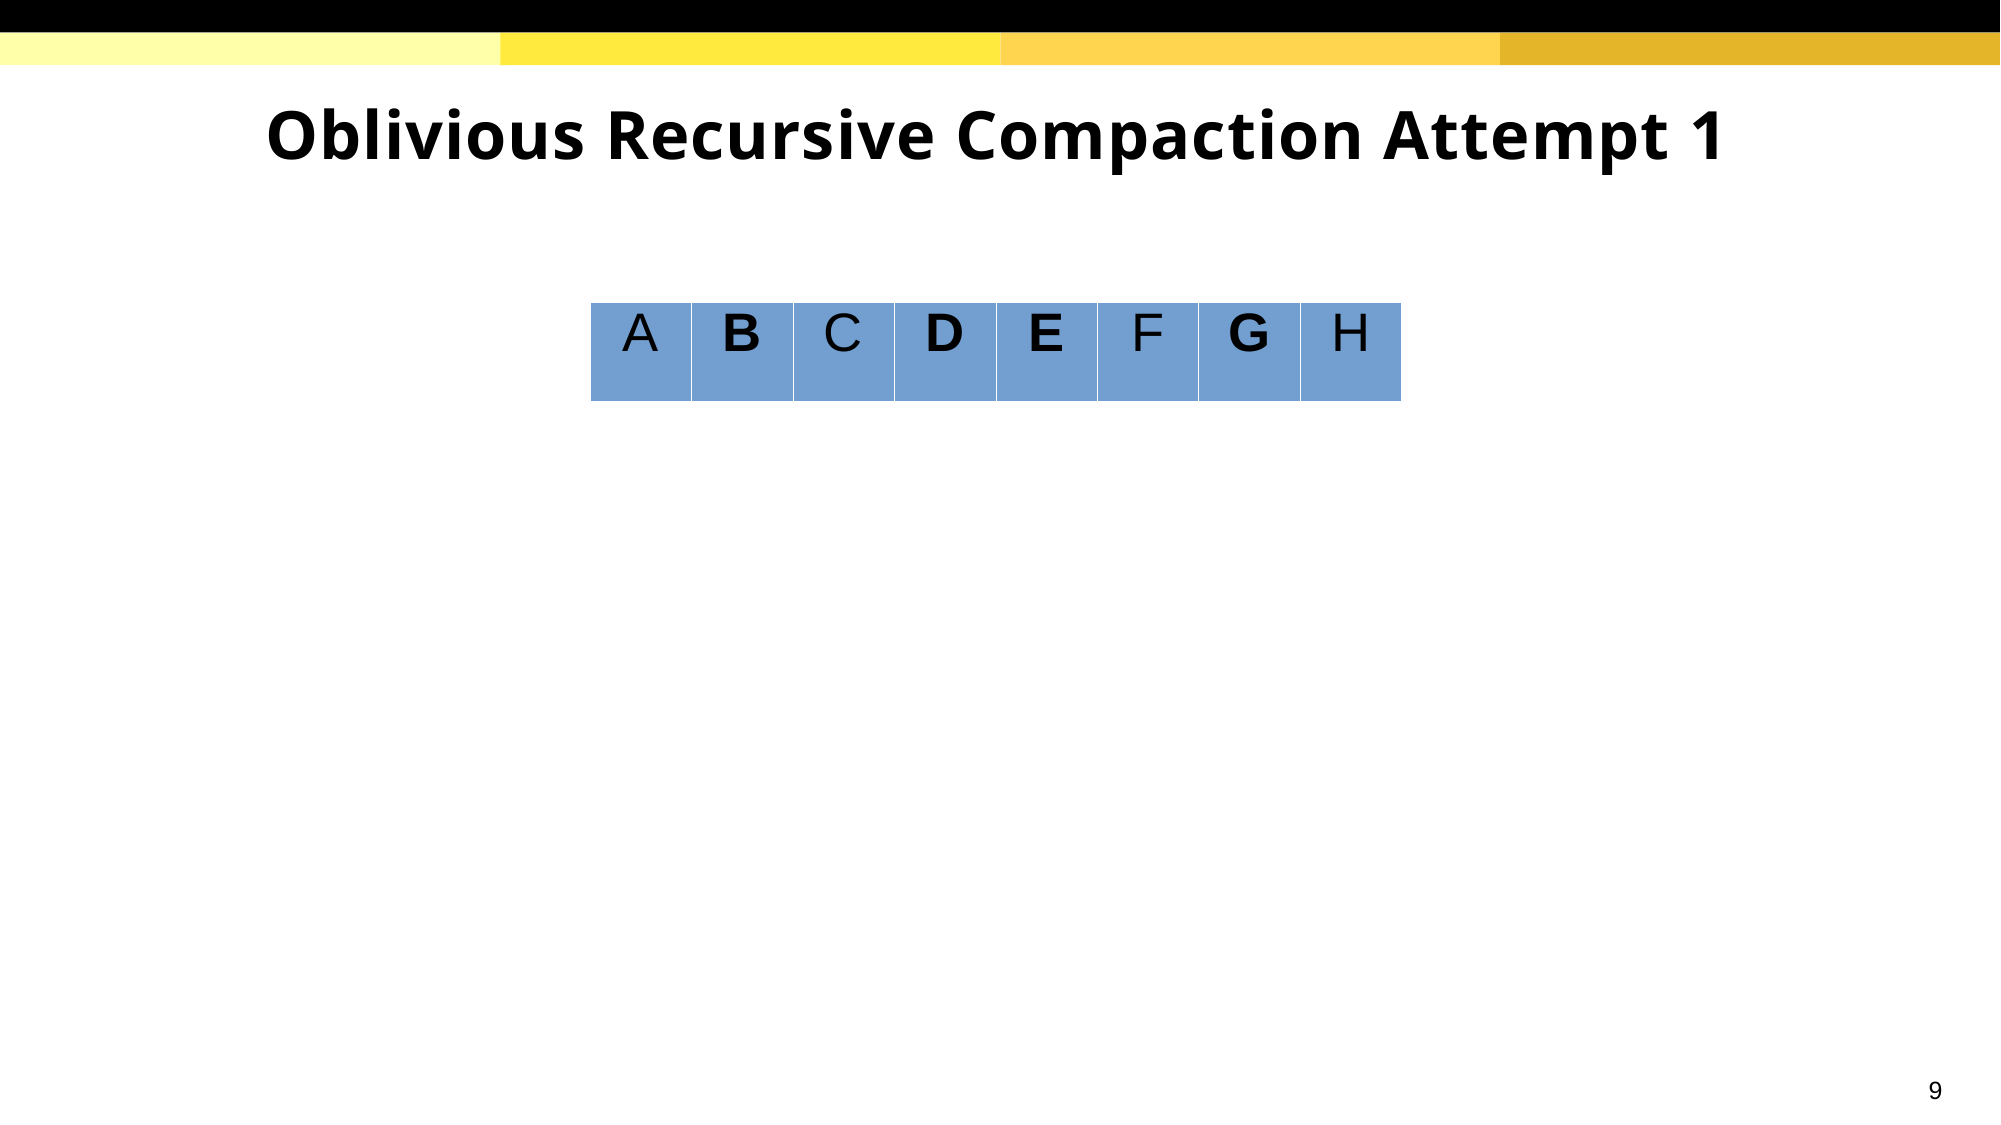

# Oblivious Recursive Compaction Attempt 1
| A | B | C | D | E | F | G | H |
| --- | --- | --- | --- | --- | --- | --- | --- |
9